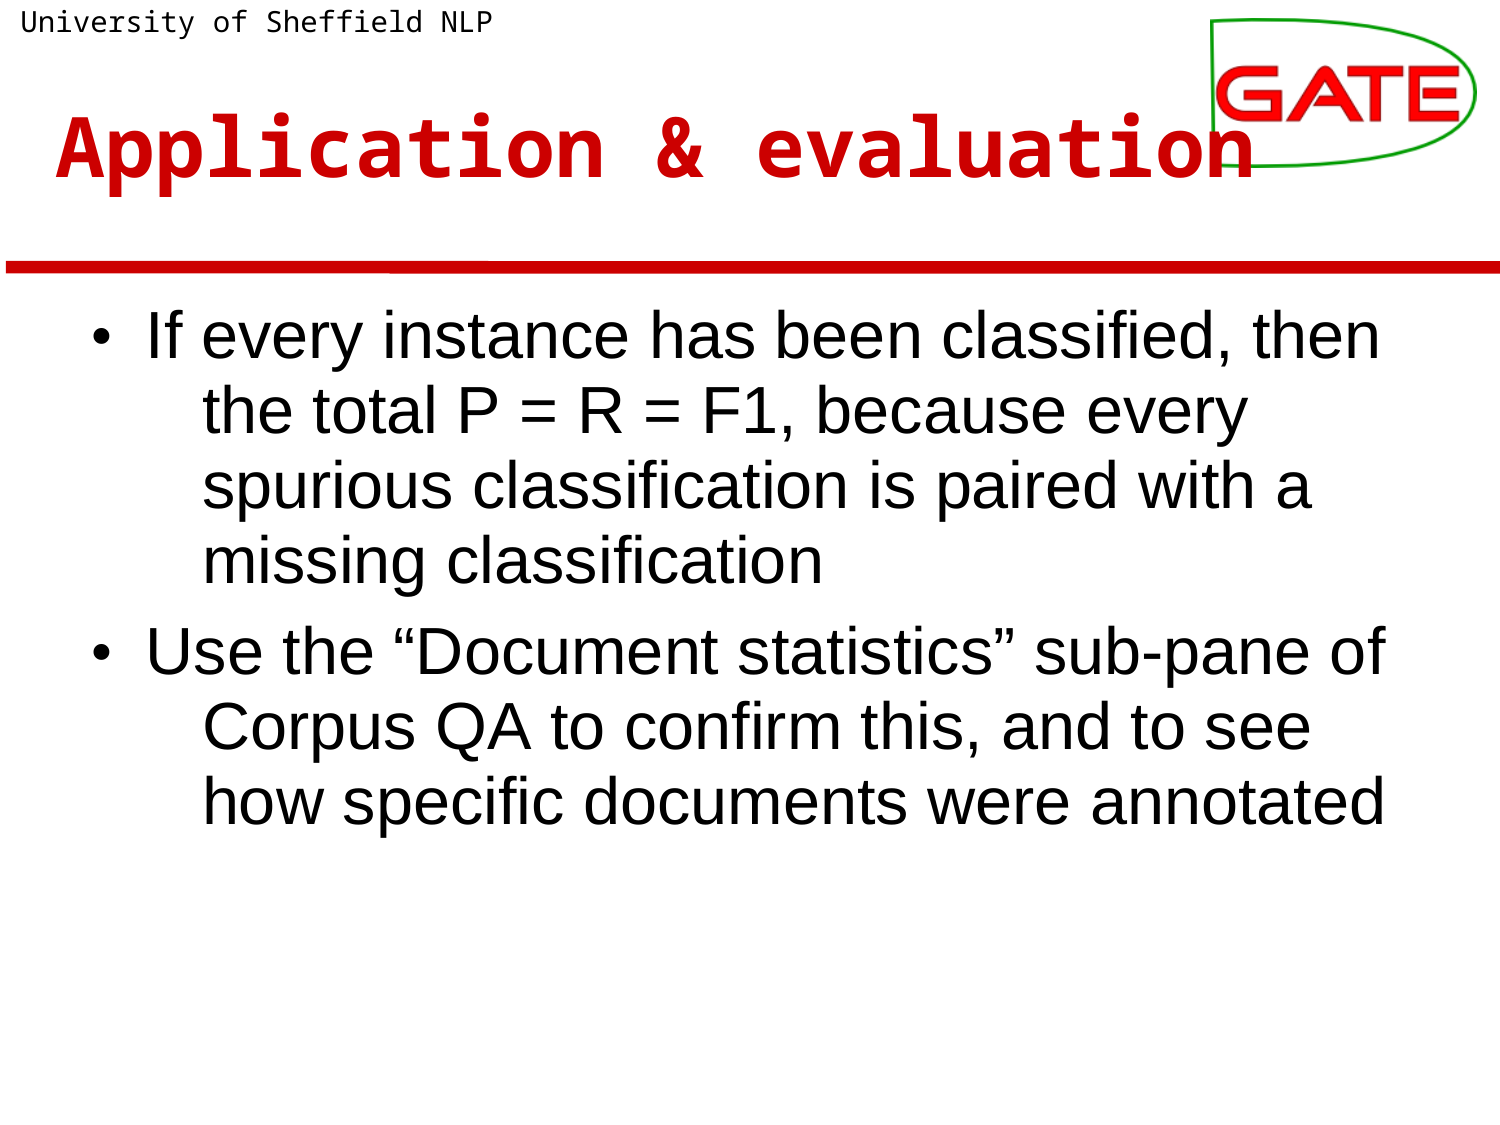

# Application & evaluation
If every instance has been classified, then the total P = R = F1, because every spurious classification is paired with a missing classification
Use the “Document statistics” sub-pane of Corpus QA to confirm this, and to see how specific documents were annotated